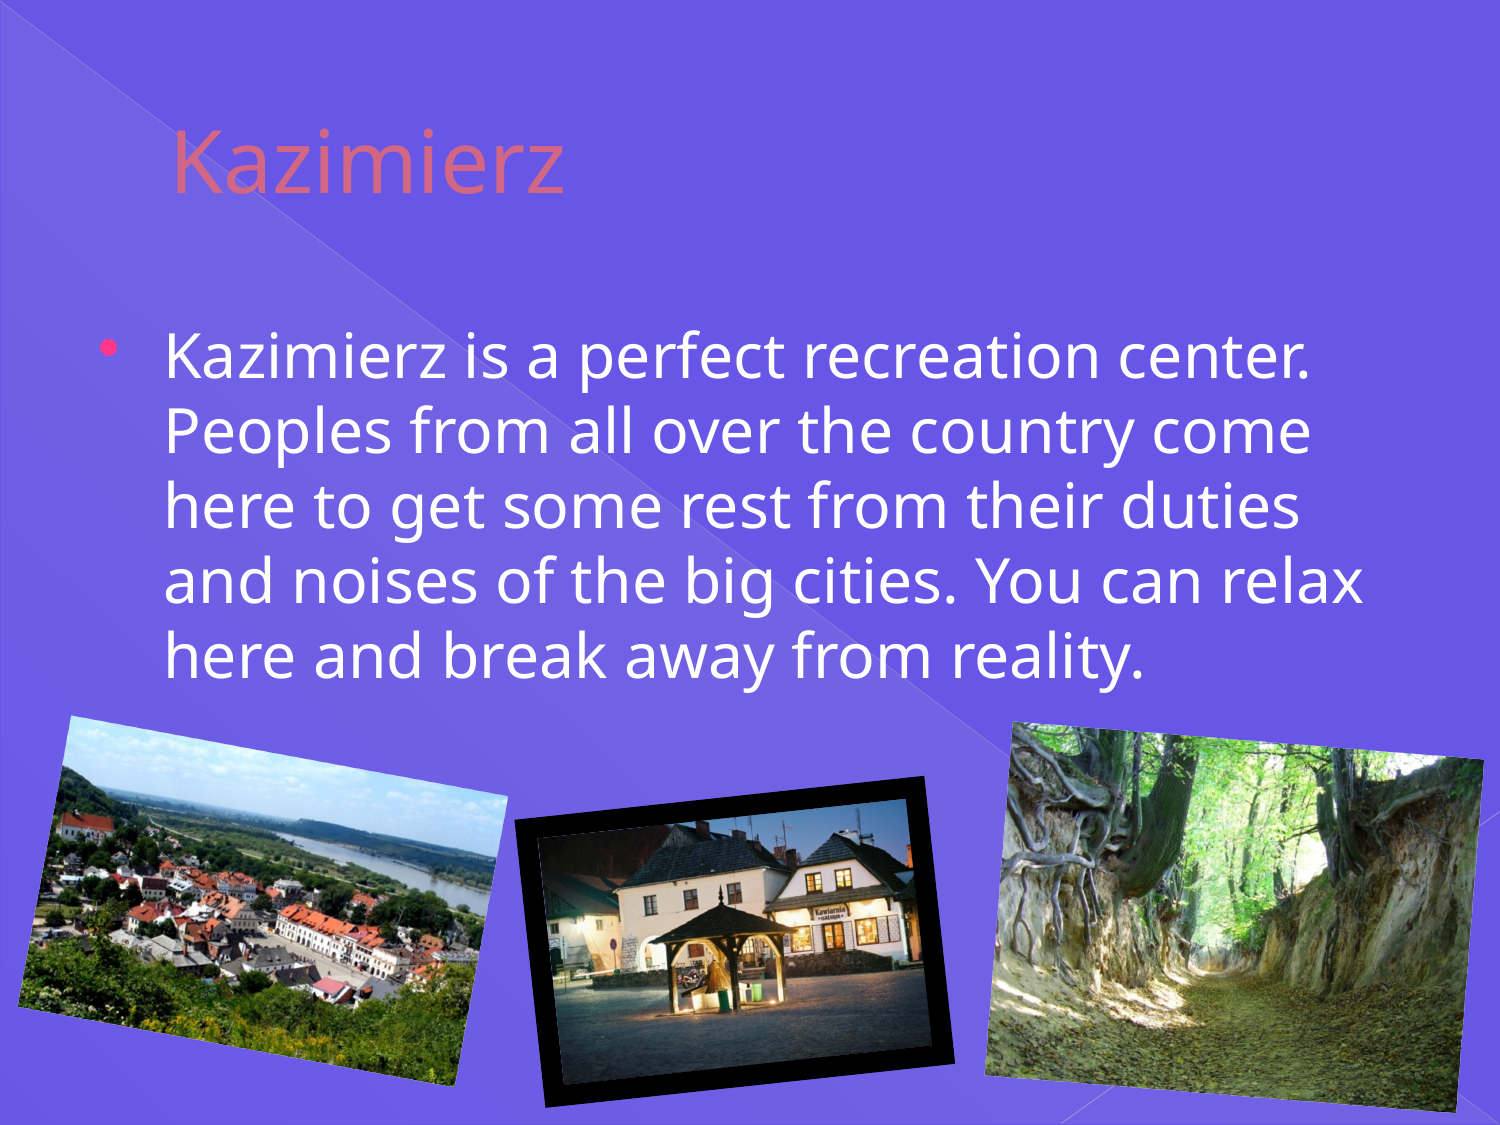

# Kazimierz
Kazimierz is a perfect recreation center. Peoples from all over the country come here to get some rest from their duties and noises of the big cities. You can relax here and break away from reality.